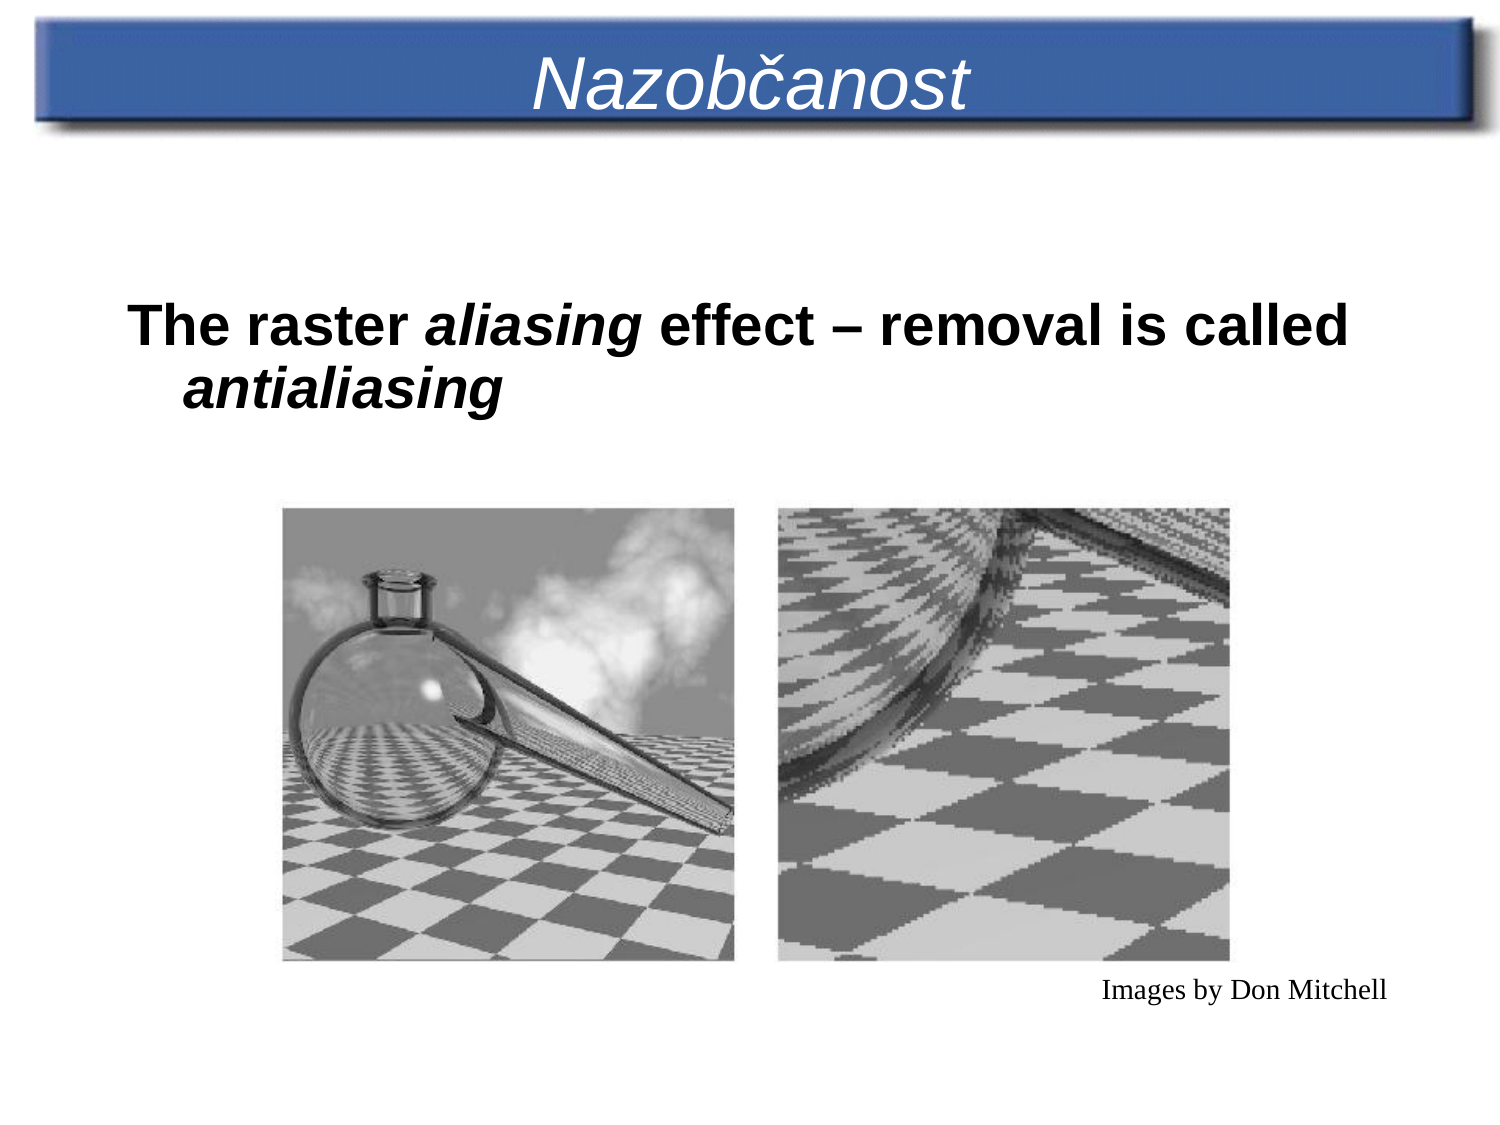

Nazobčanost
# The raster aliasing effect – removal is called antialiasing
Images by Don Mitchell